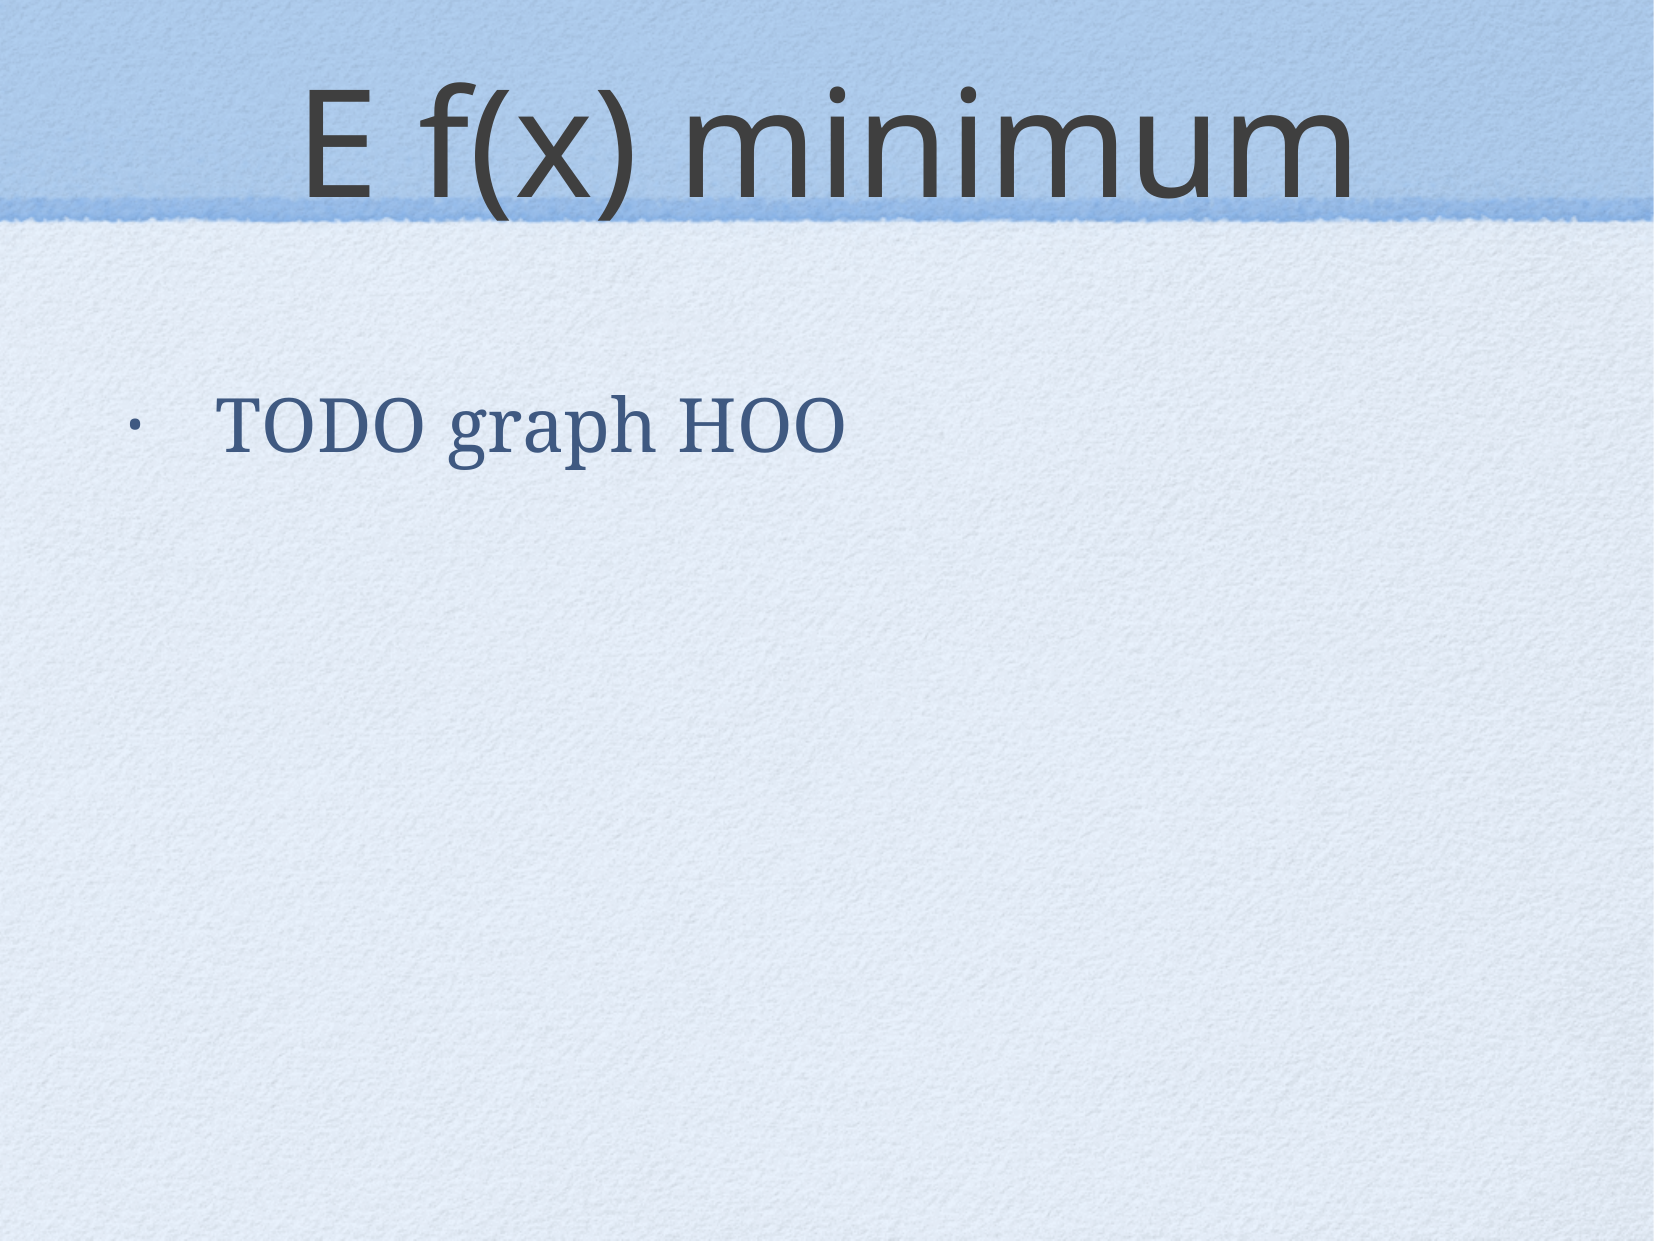

# E f(x) minimum
TODO graph HOO